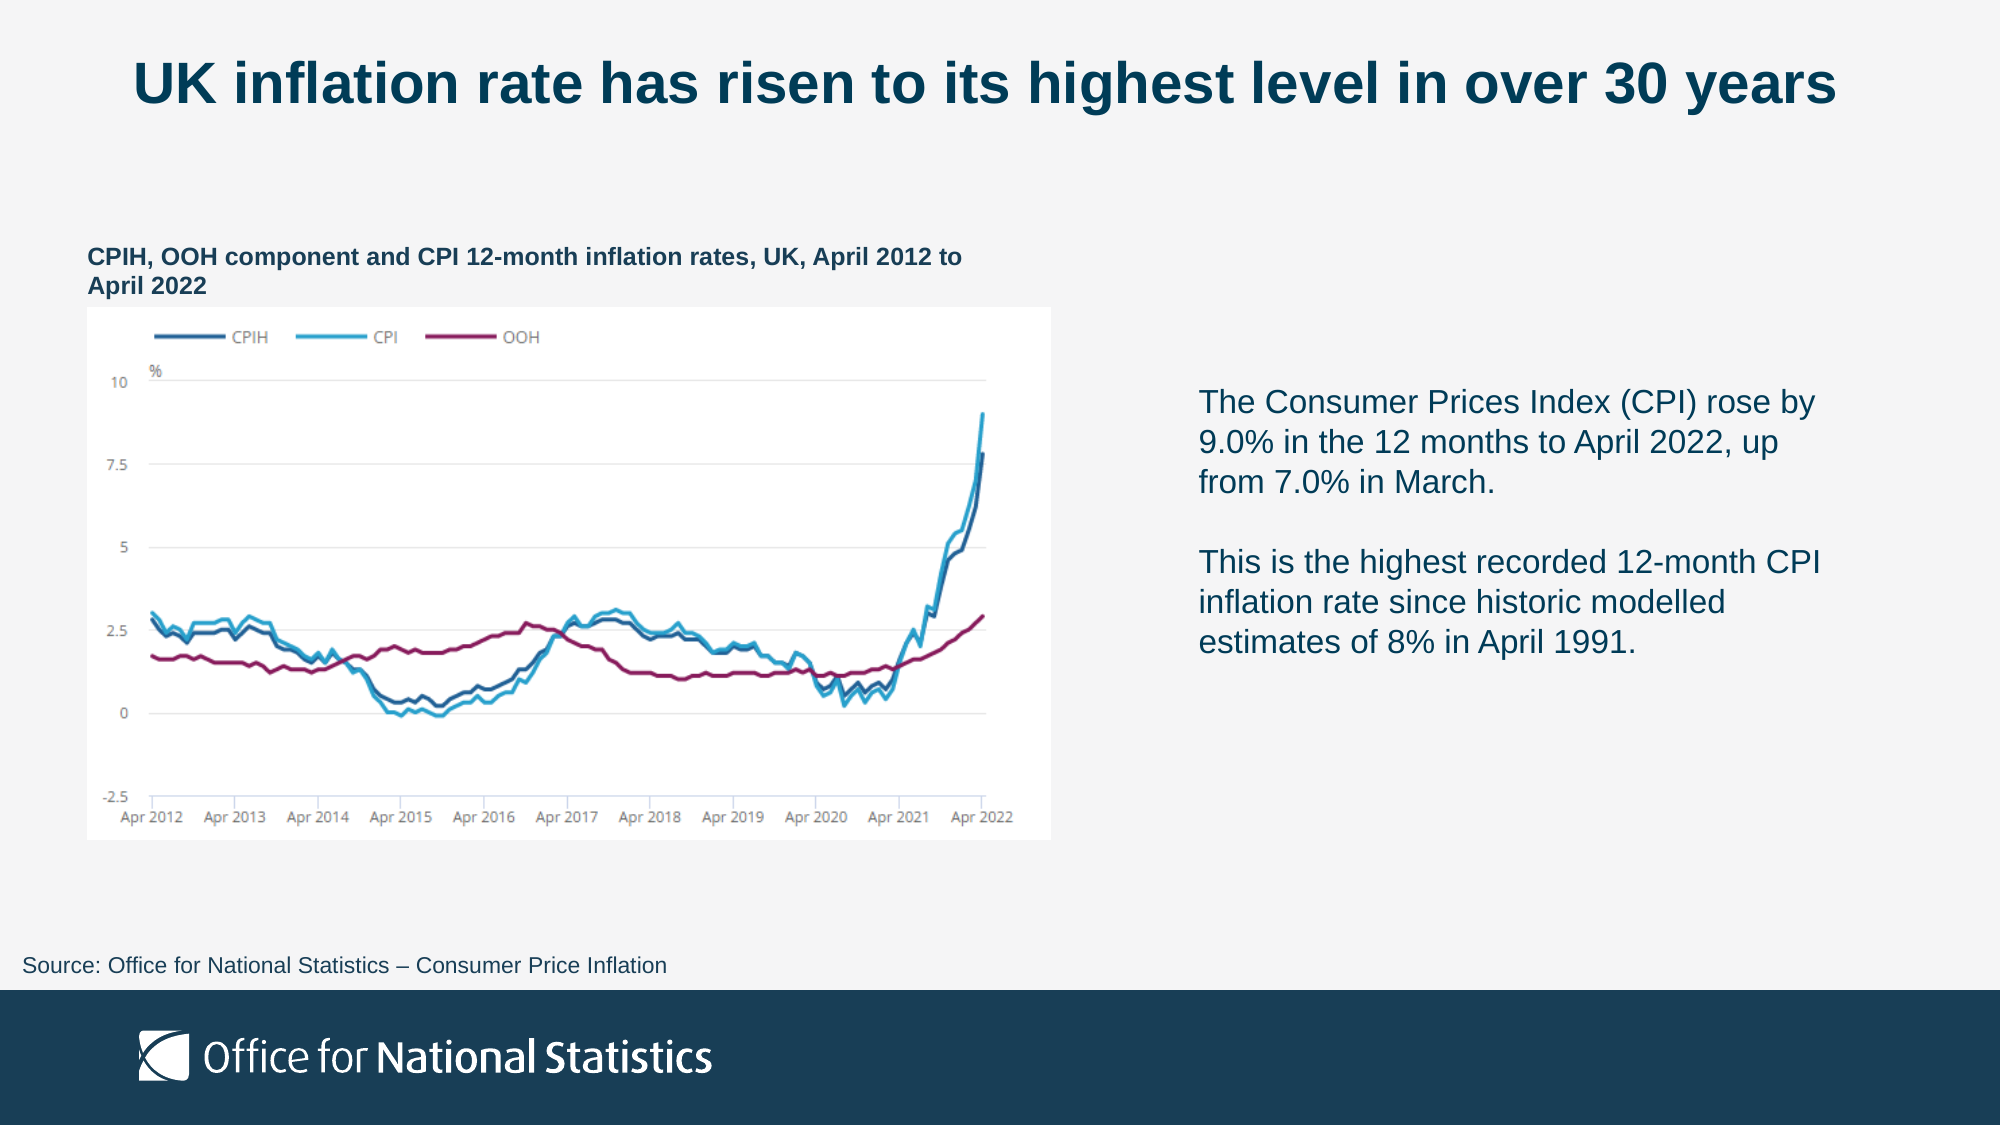

# UK inflation rate has risen to its highest level in over 30 years
CPIH, OOH component and CPI 12-month inflation rates, UK, April 2012 to April 2022
The Consumer Prices Index (CPI) rose by 9.0% in the 12 months to April 2022, up from 7.0% in March.
This is the highest recorded 12-month CPI inflation rate since historic modelled estimates of 8% in April 1991.
Source: Office for National Statistics – Consumer Price Inflation